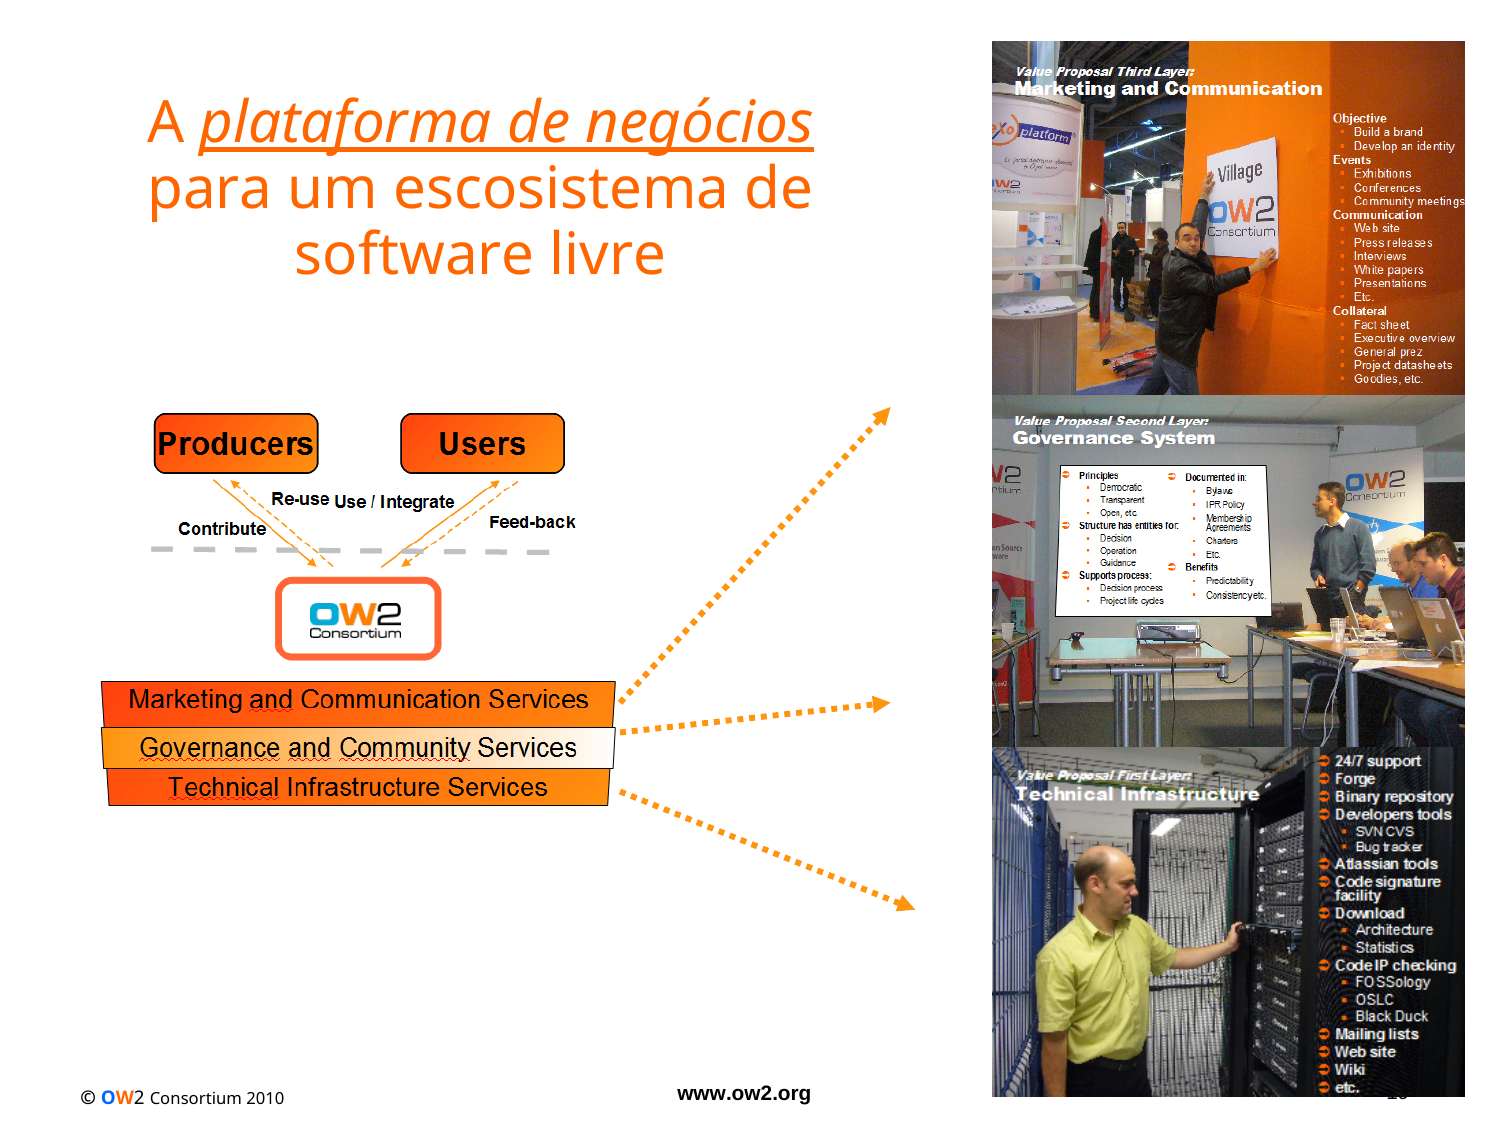

# A plataforma de negócios para um escosistema de software livre
19